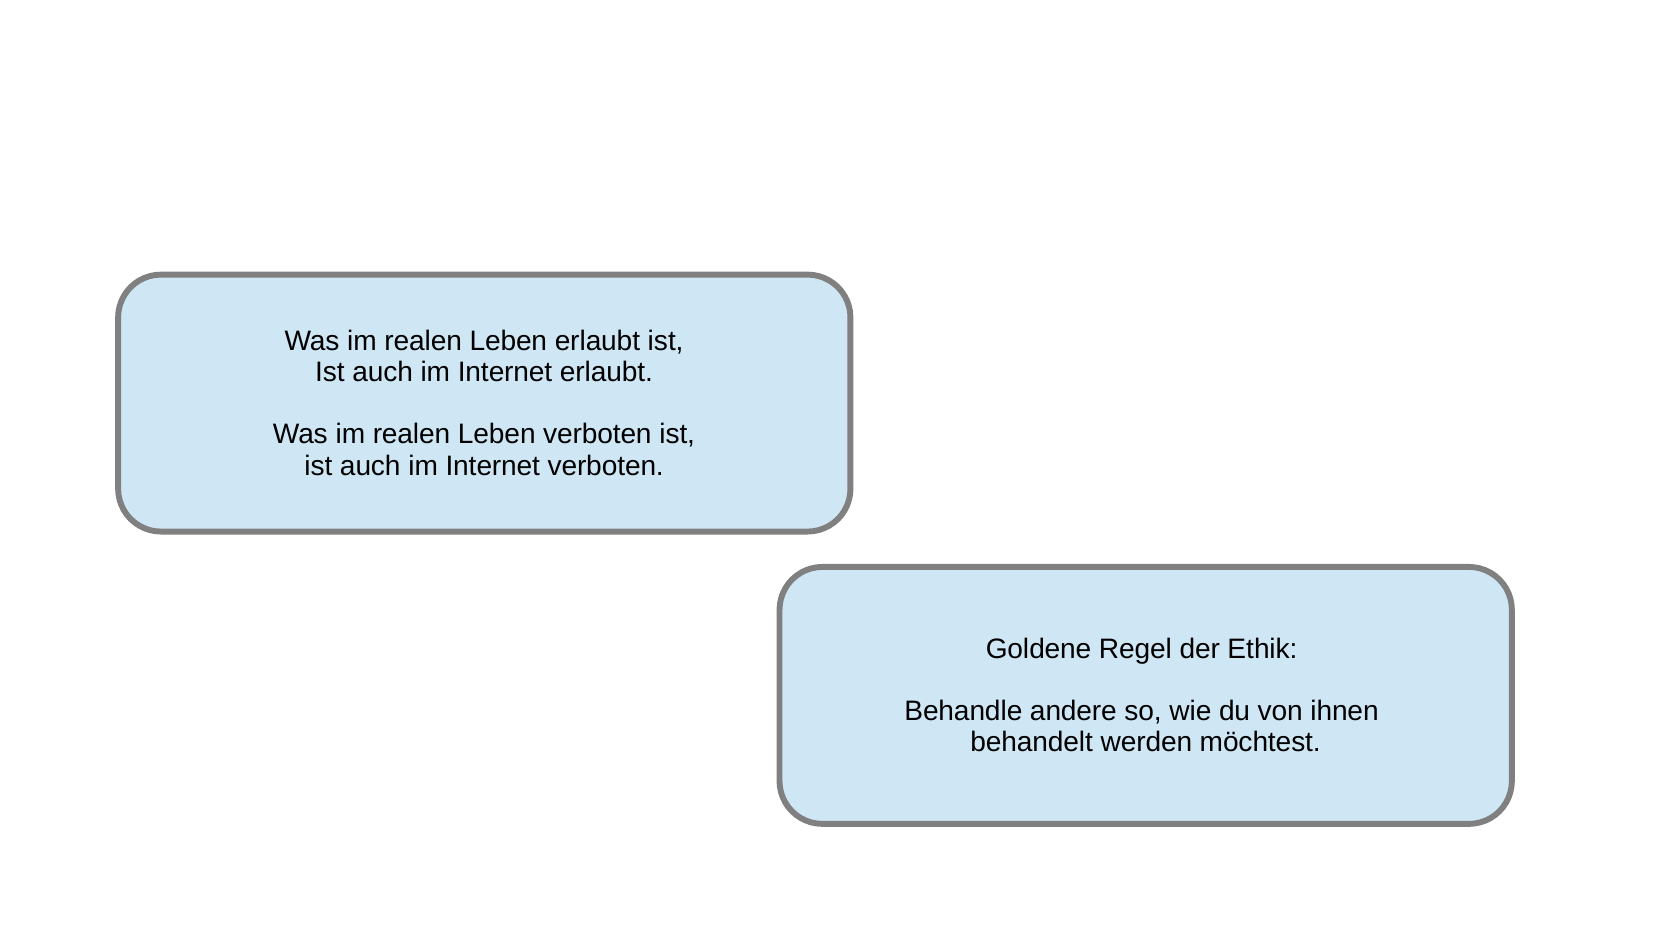

Was im realen Leben erlaubt ist,
Ist auch im Internet erlaubt.
Was im realen Leben verboten ist,
ist auch im Internet verboten.
Goldene Regel der Ethik:
Behandle andere so, wie du von ihnen
behandelt werden möchtest.